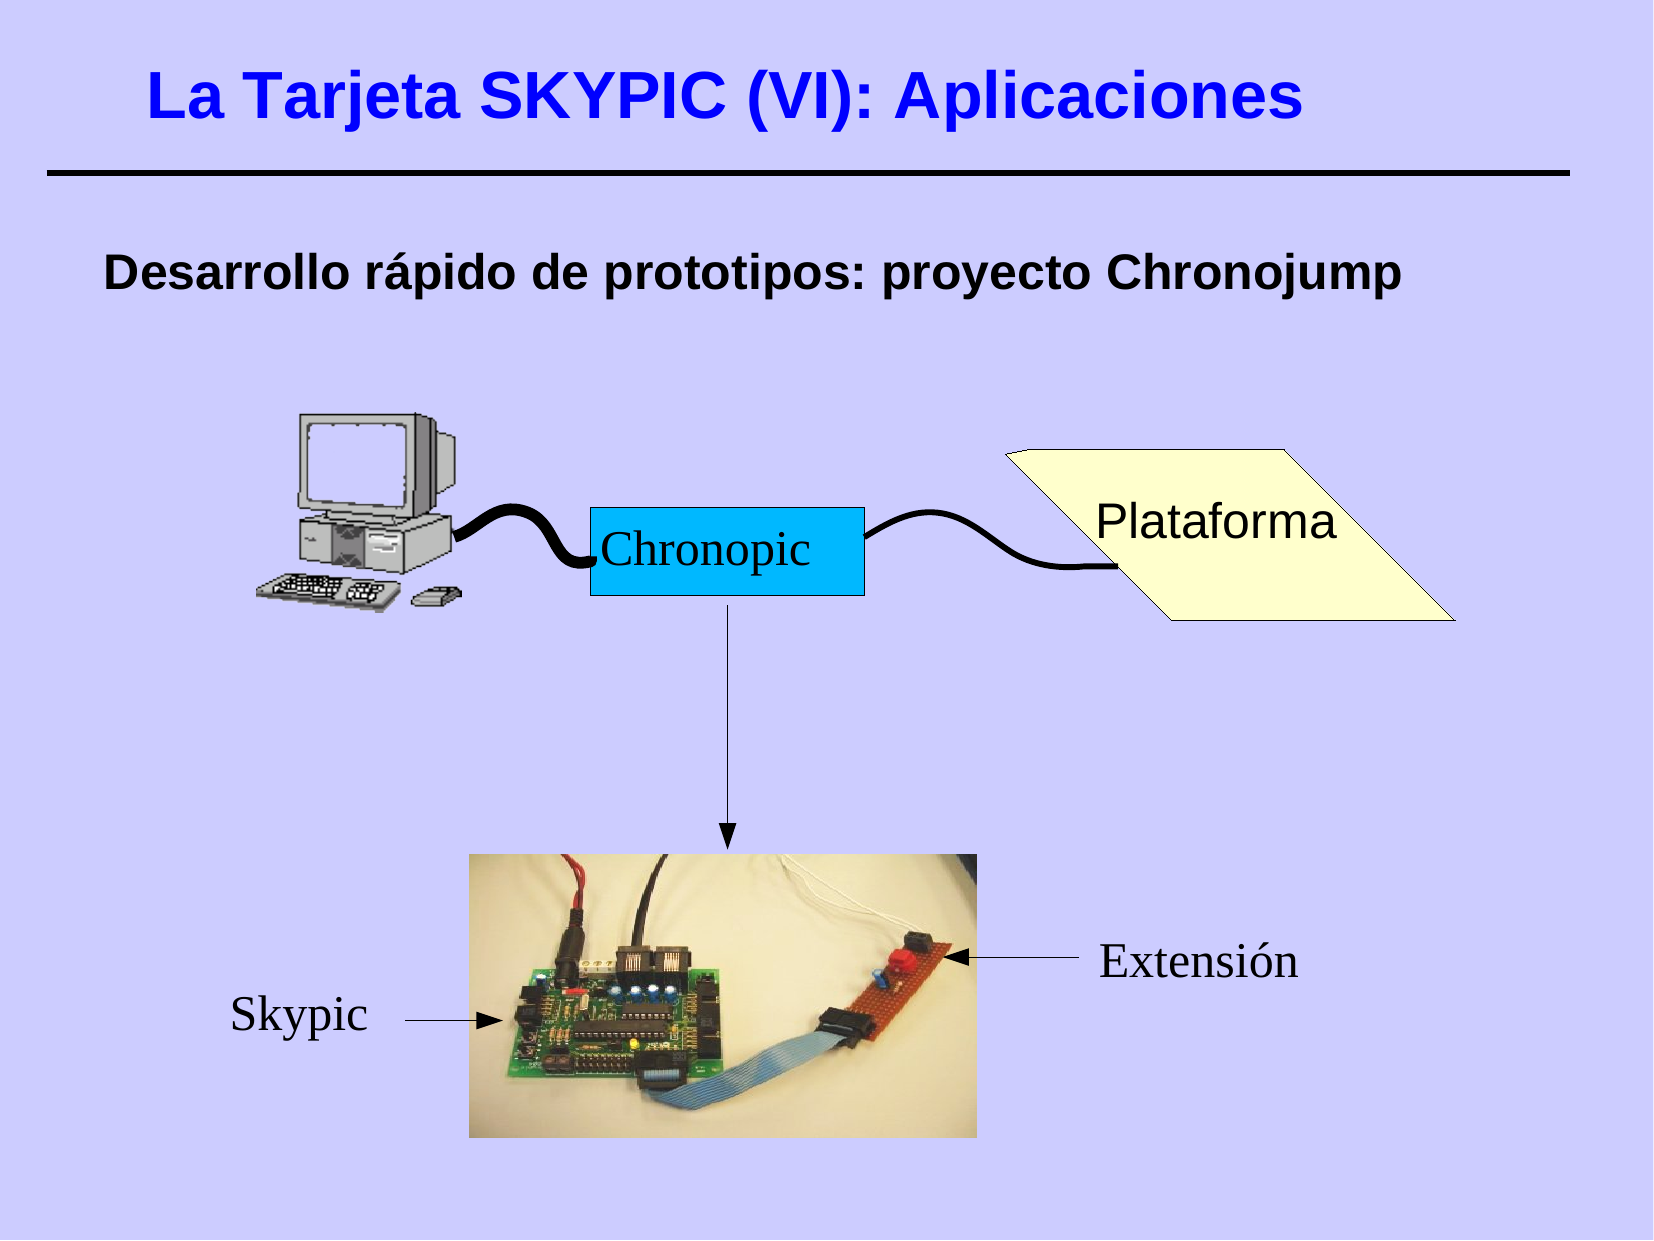

# La Tarjeta SKYPIC (VI): Aplicaciones
 Desarrollo rápido de prototipos: proyecto Chronojump
Plataforma
Chronopic
Extensión
Skypic